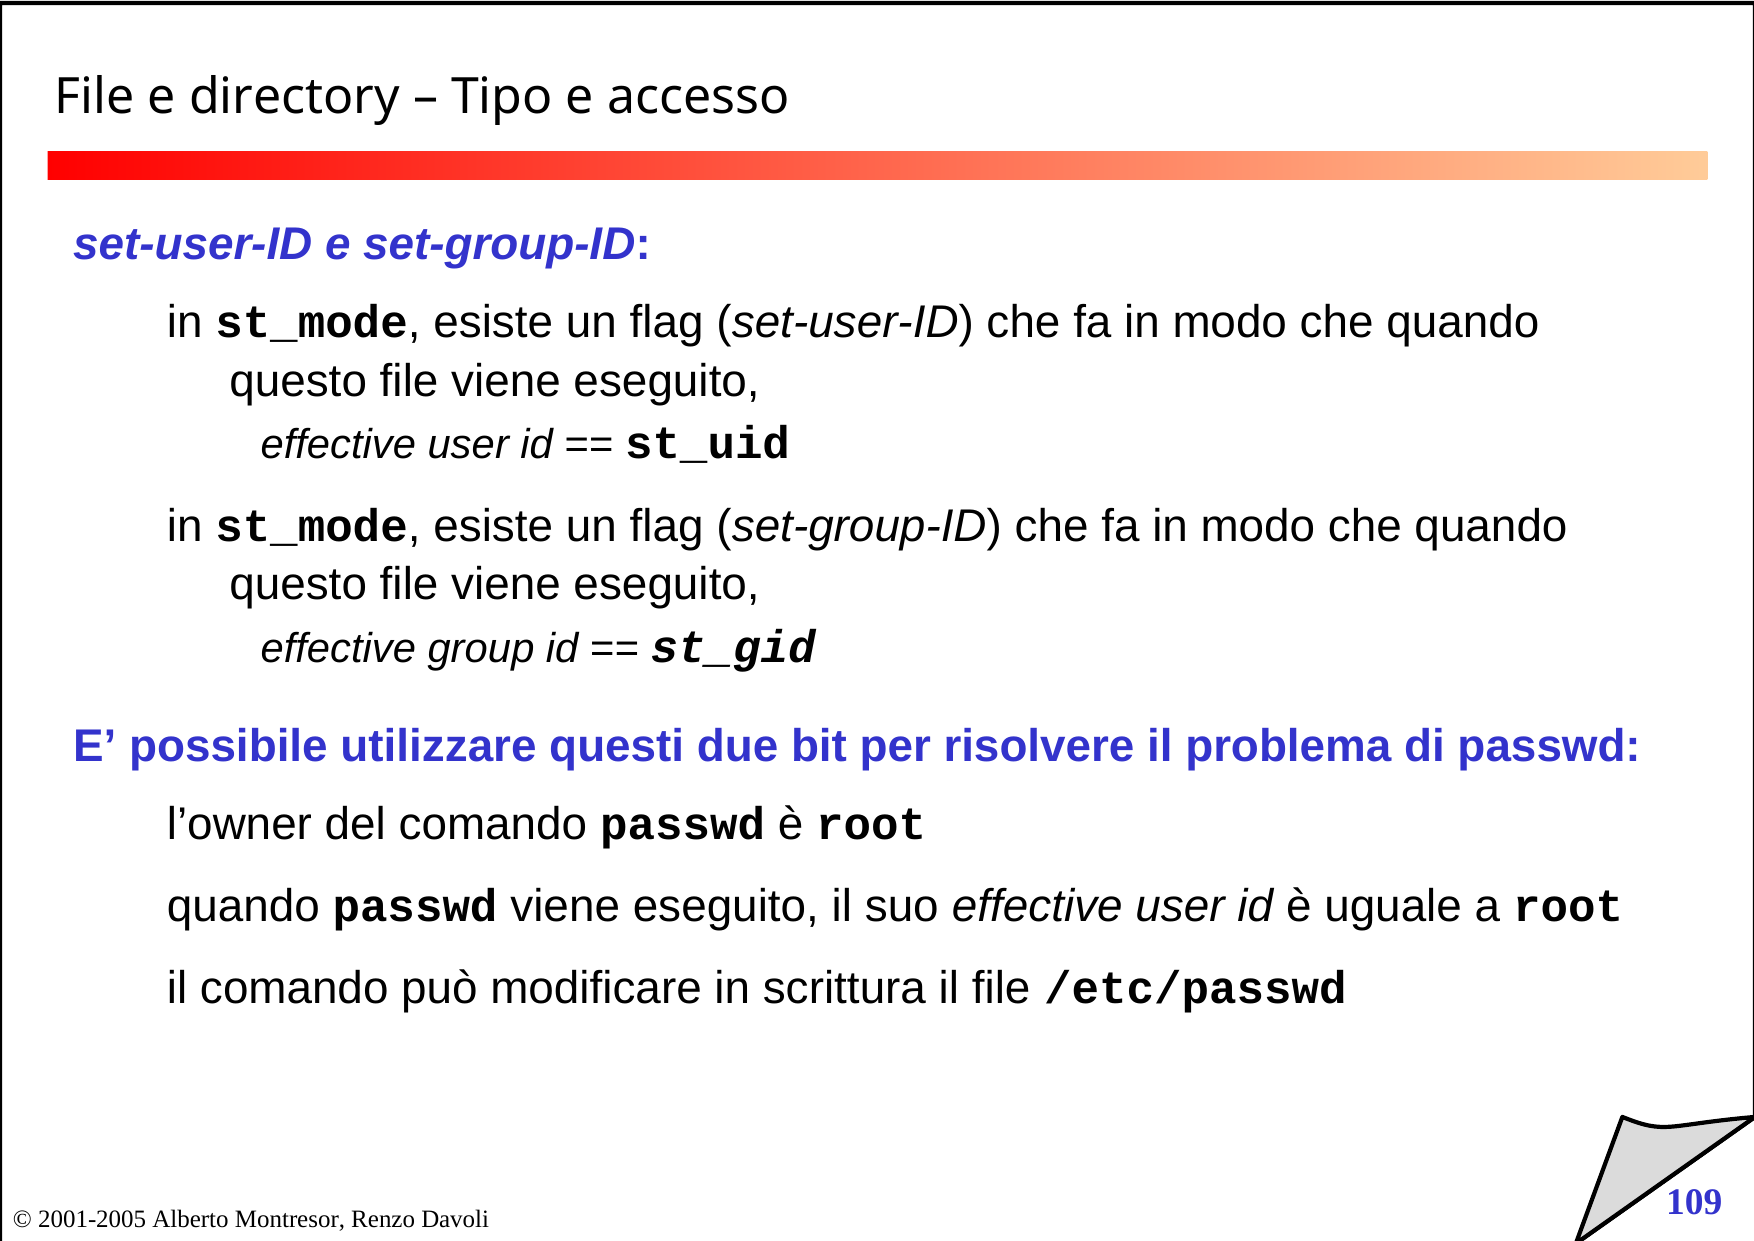

# File e directory – Tipo e accesso
set-user-ID e set-group-ID:
in st_mode, esiste un flag (set-user-ID) che fa in modo che quando questo file viene eseguito,
effective user id == st_uid
in st_mode, esiste un flag (set-group-ID) che fa in modo che quando questo file viene eseguito,
effective group id == st_gid
E’ possibile utilizzare questi due bit per risolvere il problema di passwd:
l’owner del comando passwd è root
quando passwd viene eseguito, il suo effective user id è uguale a root
il comando può modificare in scrittura il file /etc/passwd